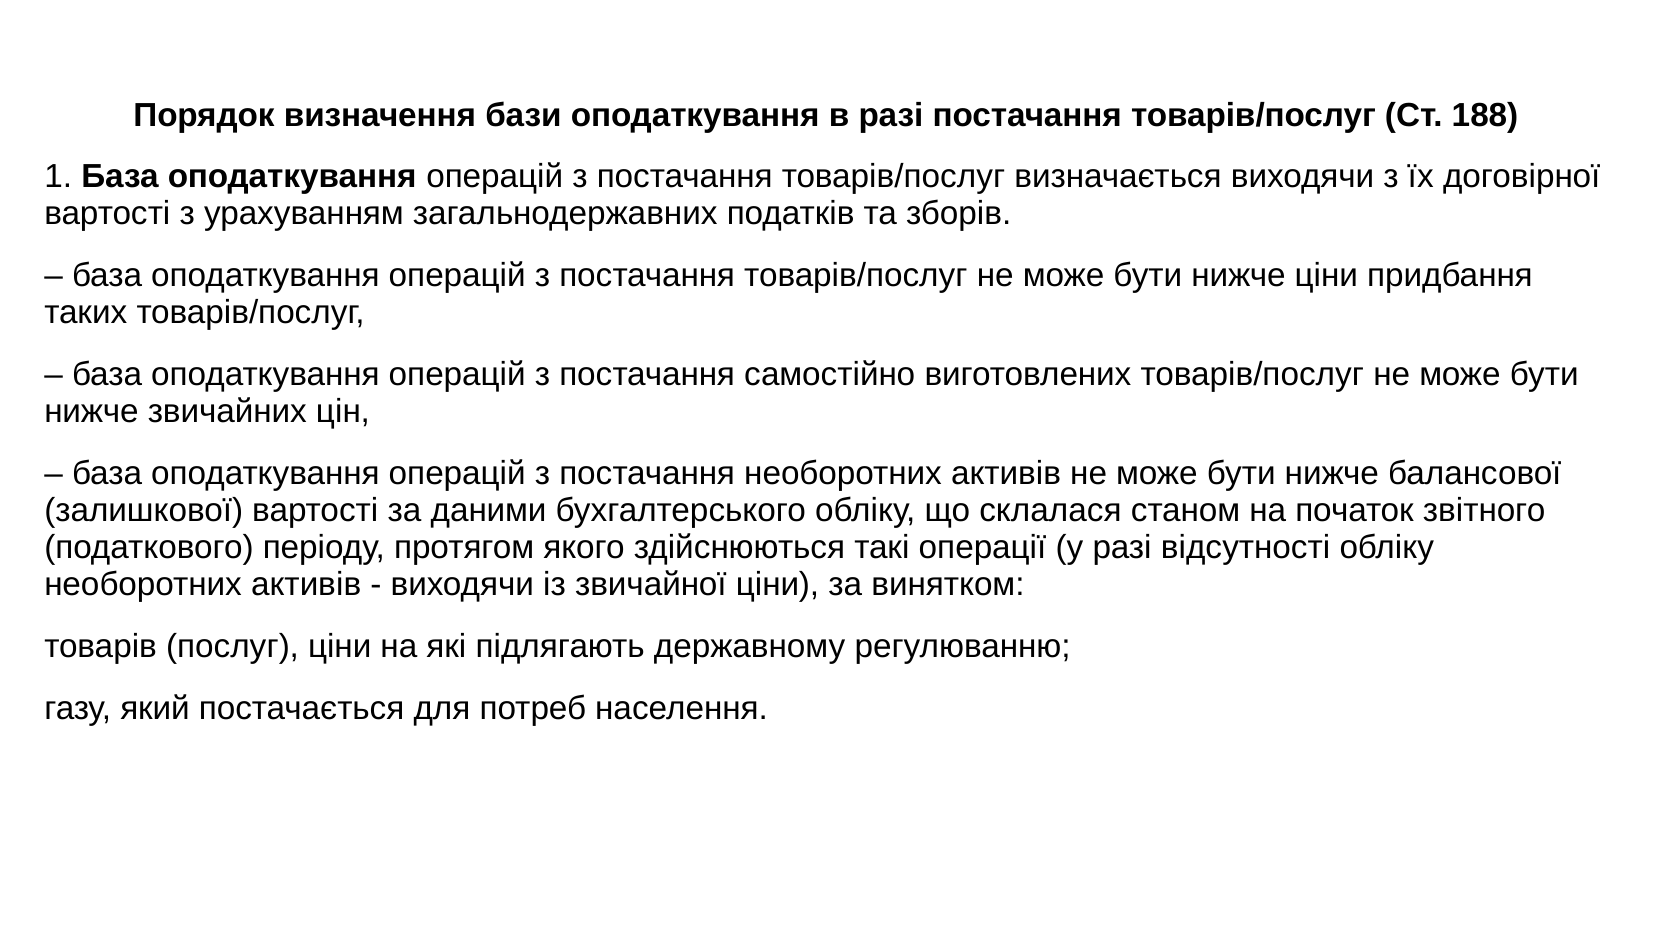

Порядок визначення бази оподаткування в разі постачання товарів/послуг (Ст. 188)
1. База оподаткування операцій з постачання товарів/послуг визначається виходячи з їх договірної вартості з урахуванням загальнодержавних податків та зборів.
– база оподаткування операцій з постачання товарів/послуг не може бути нижче ціни придбання таких товарів/послуг,
– база оподаткування операцій з постачання самостійно виготовлених товарів/послуг не може бути нижче звичайних цін,
– база оподаткування операцій з постачання необоротних активів не може бути нижче балансової (залишкової) вартості за даними бухгалтерського обліку, що склалася станом на початок звітного (податкового) періоду, протягом якого здійснюються такі операції (у разі відсутності обліку необоротних активів - виходячи із звичайної ціни), за винятком:
товарів (послуг), ціни на які підлягають державному регулюванню;
газу, який постачається для потреб населення.